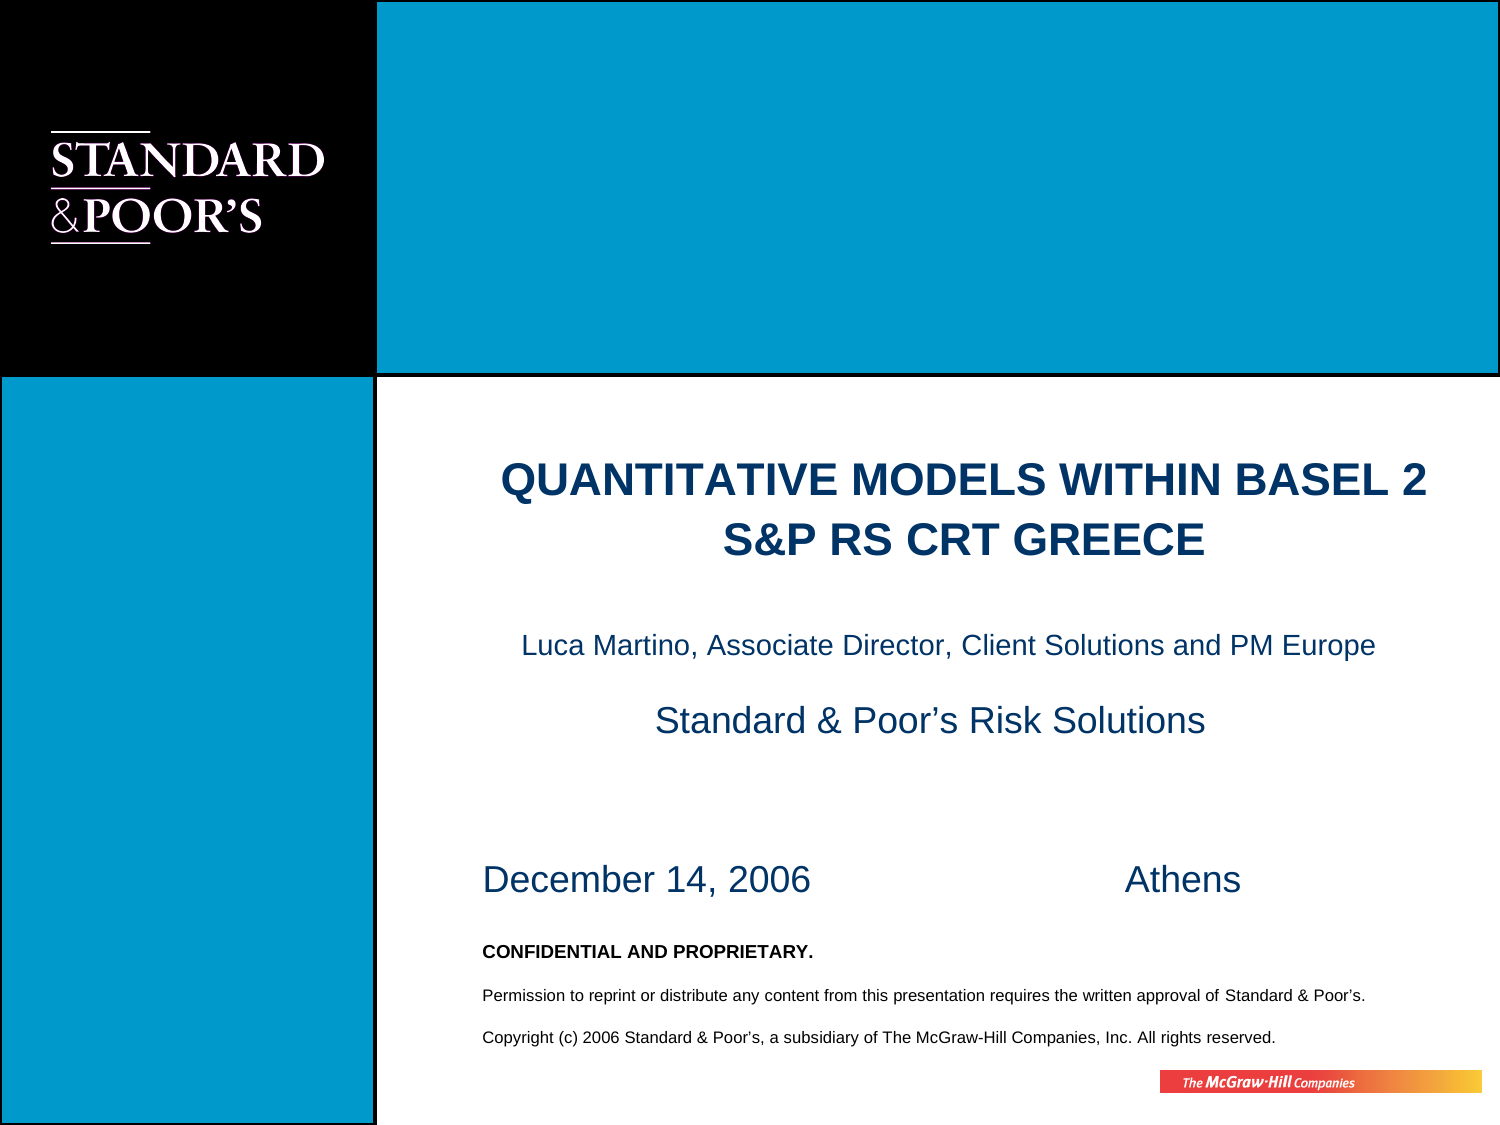

QUANTITATIVE MODELS WITHIN BASEL 2
S&P RS CRT GREECE
 Luca Martino, Associate Director, Client Solutions and PM Europe
Standard & Poor’s Risk Solutions
December 14, 2006 Athens